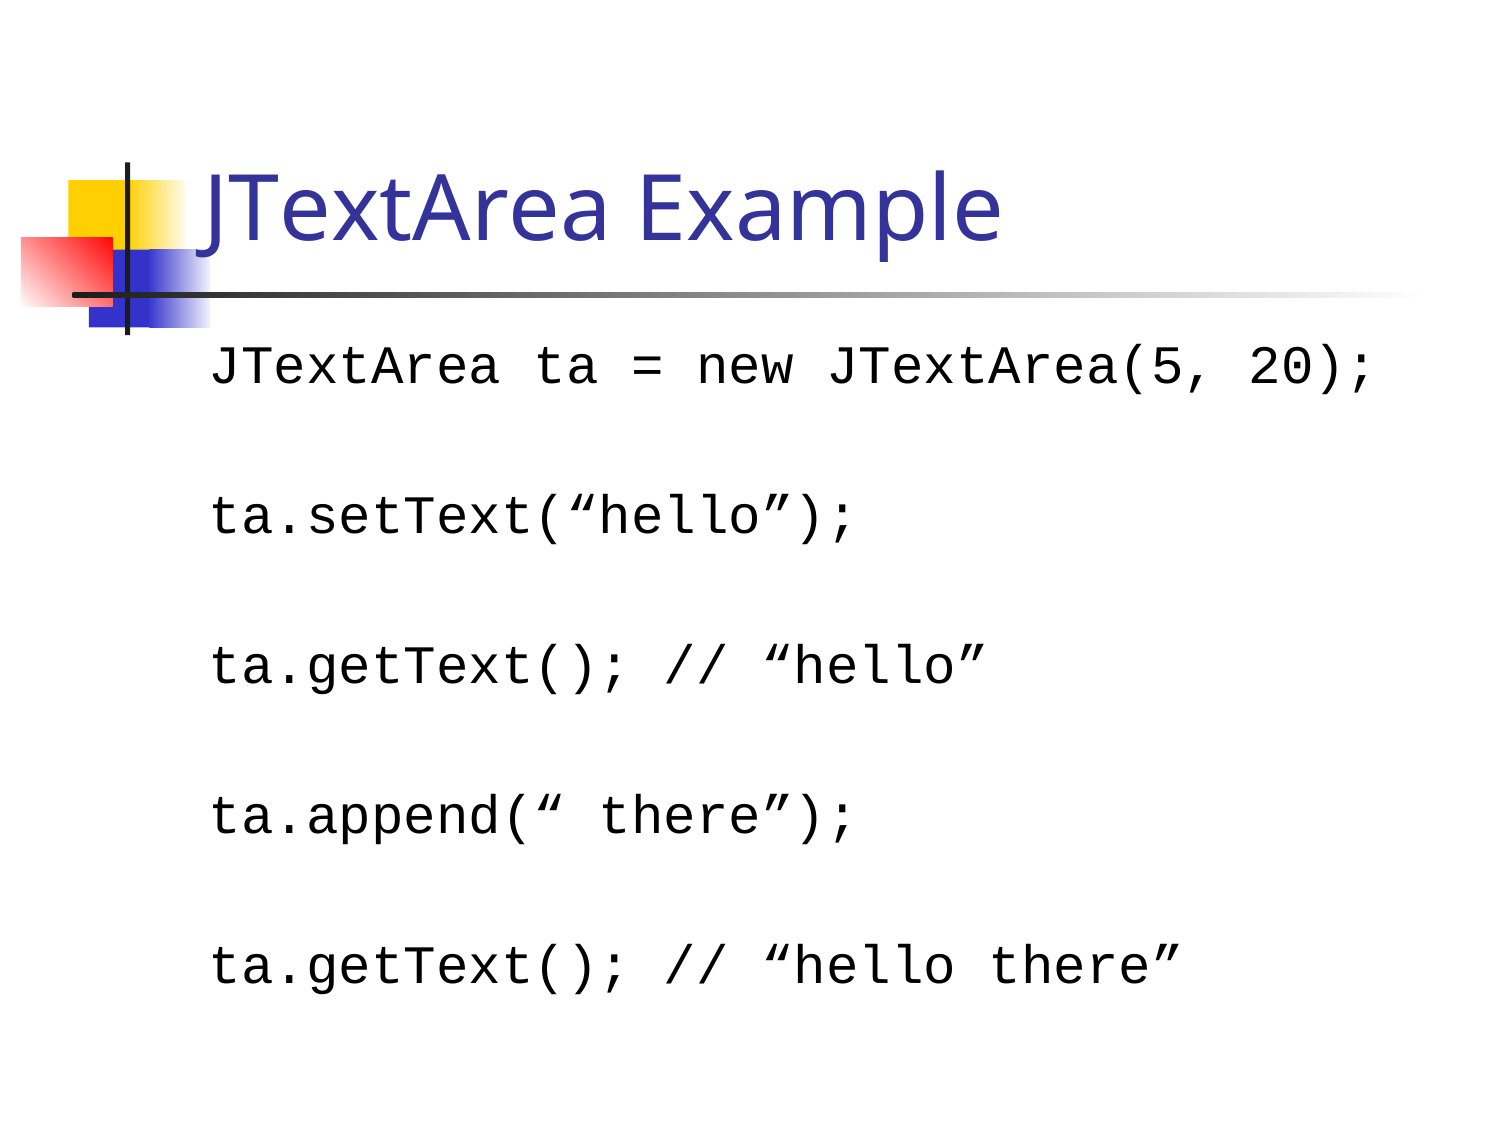

# JTextArea Example
JTextArea ta = new JTextArea(5, 20);
ta.setText(“hello”);
ta.getText(); // “hello”
ta.append(“ there”);
ta.getText(); // “hello there”